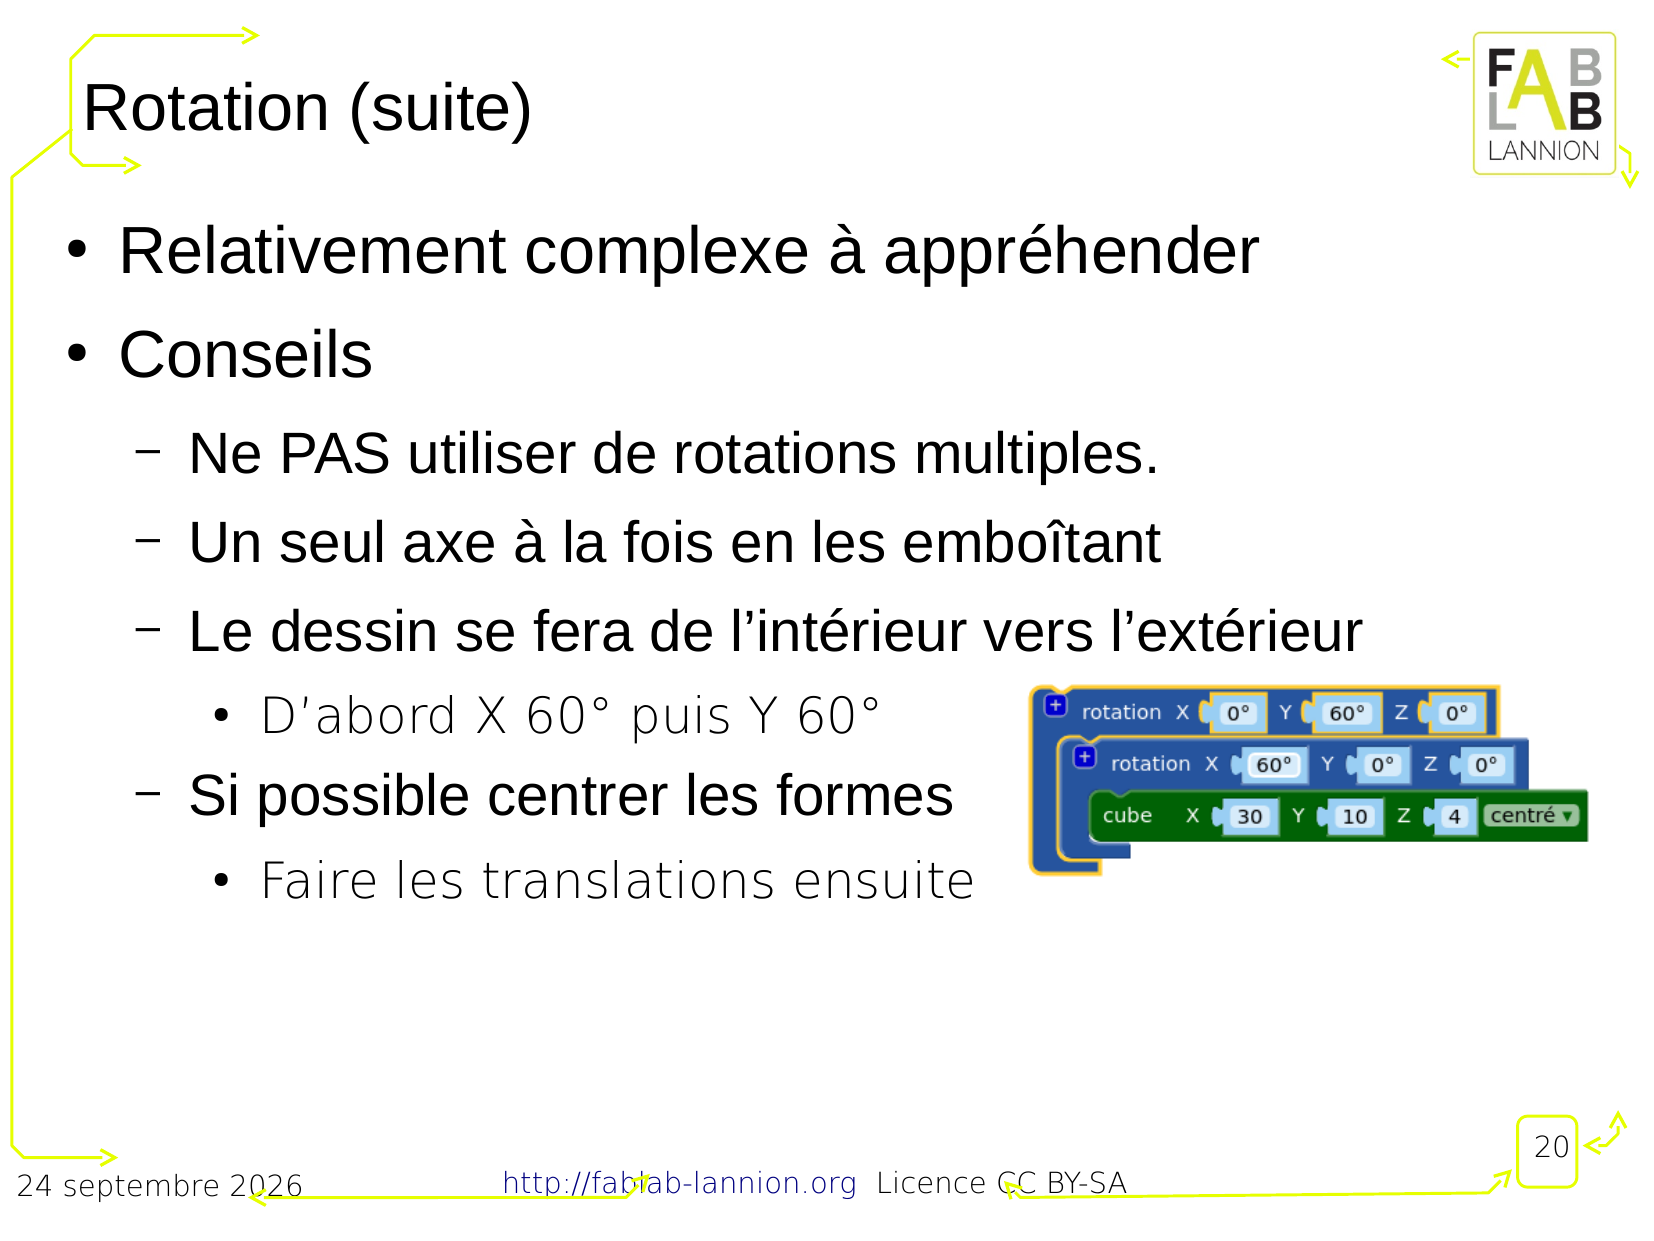

# Rotation (suite)
Relativement complexe à appréhender
Conseils
Ne PAS utiliser de rotations multiples.
Un seul axe à la fois en les emboîtant
Le dessin se fera de l’intérieur vers l’extérieur
D’abord X 60° puis Y 60°
Si possible centrer les formes
Faire les translations ensuite
20